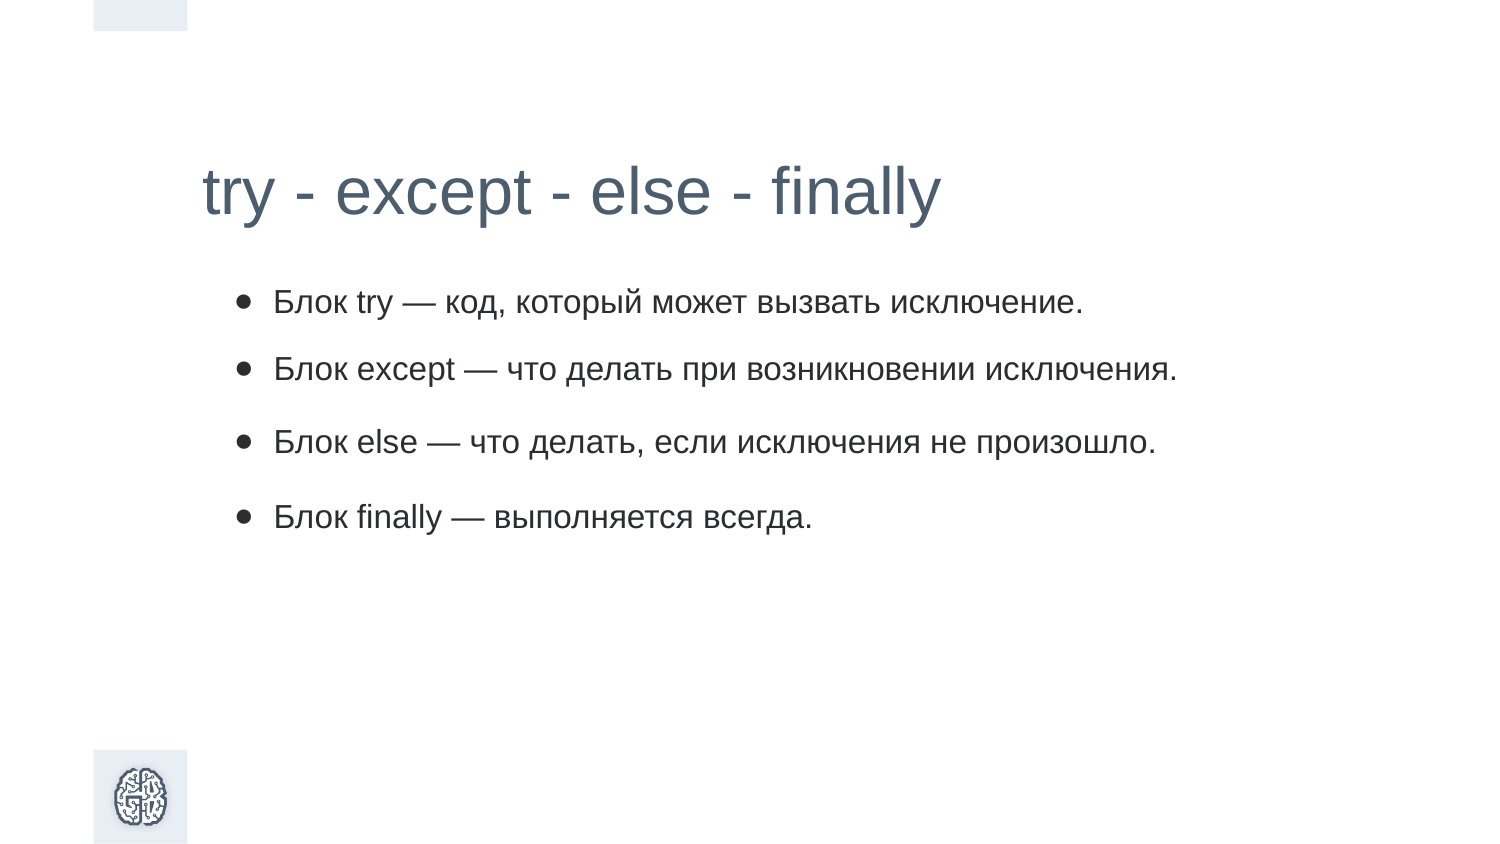

try - except - else - finally
Блок try — код, который может вызвать исключение.
Блок except — что делать при возникновении исключения.
Блок else — что делать, если исключения не произошло.
Блок finally — выполняется всегда.